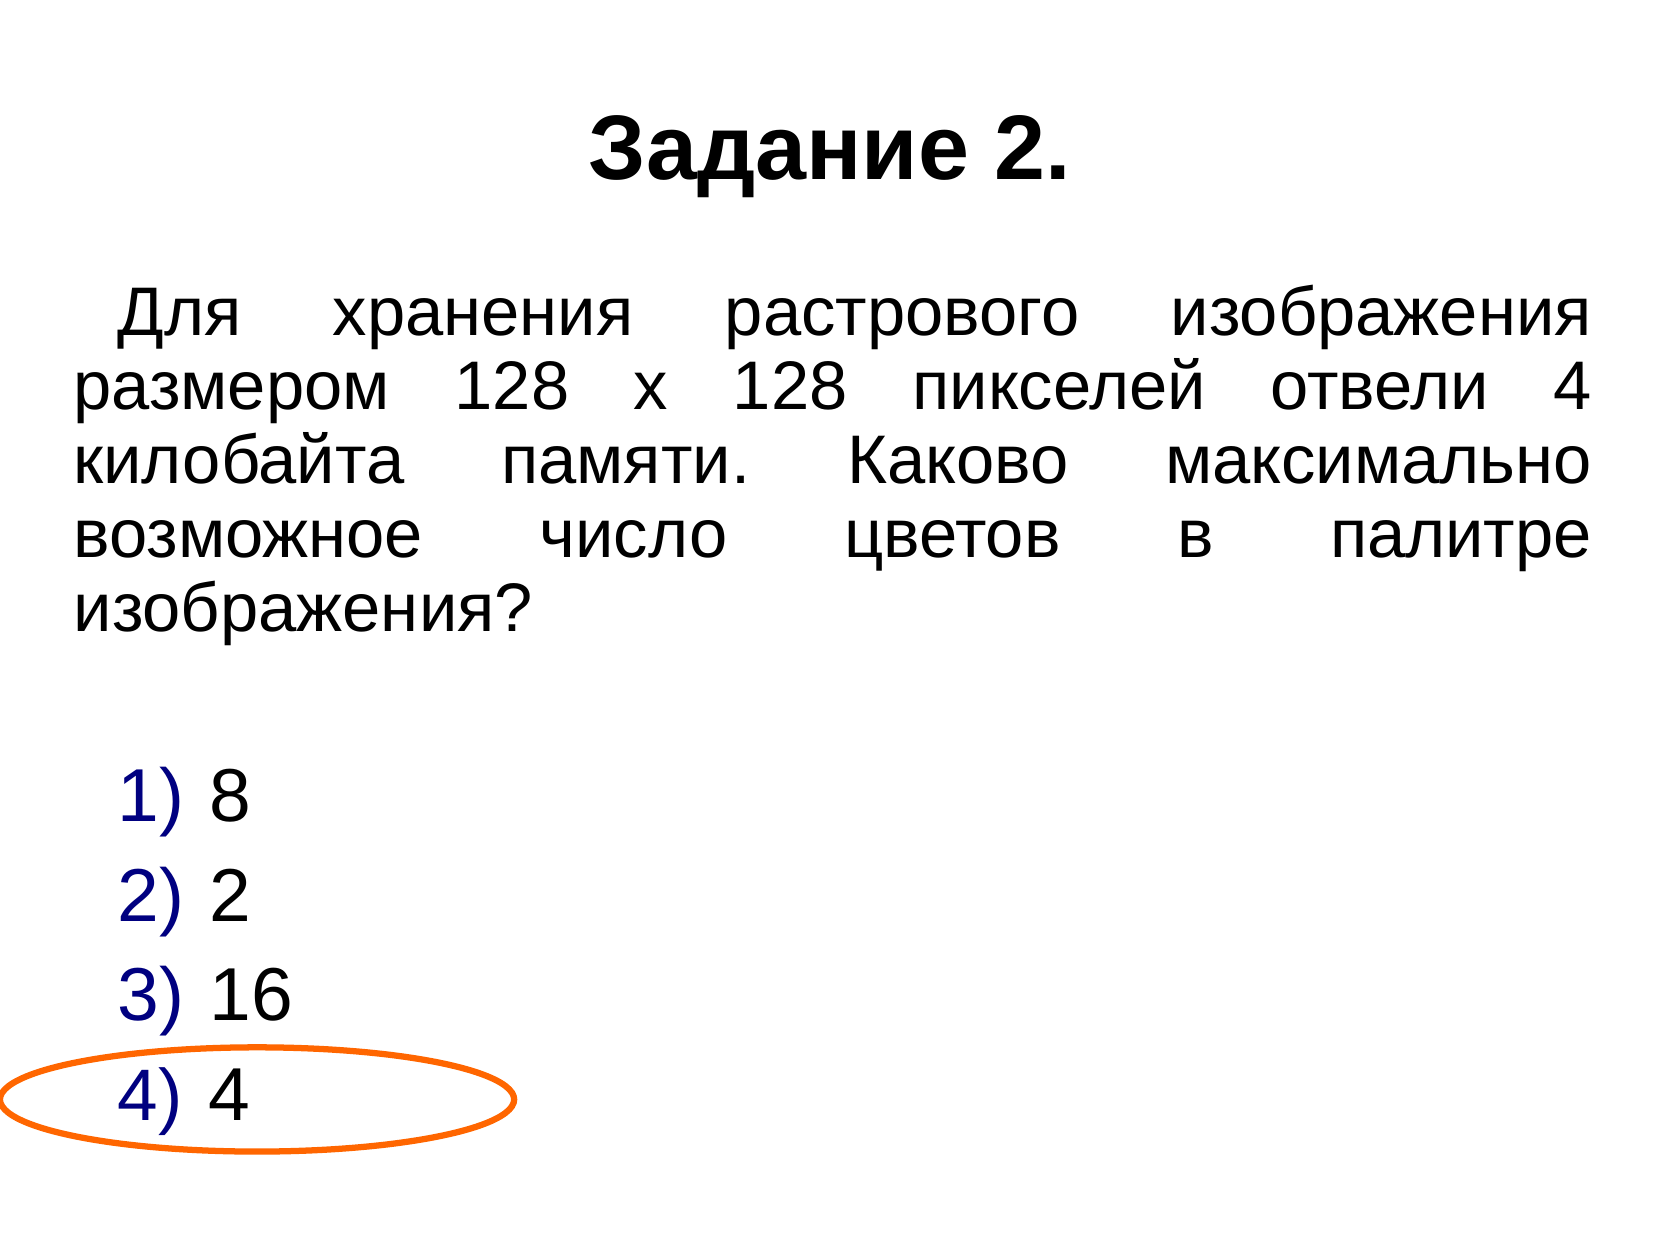

# Задание 2.
Для хранения растрового изображения размером 128 x 128 пикселей отвели 4 килобайта памяти. Каково максимально возможное число цветов в палитре изображения?
 8
 2
 16
 4